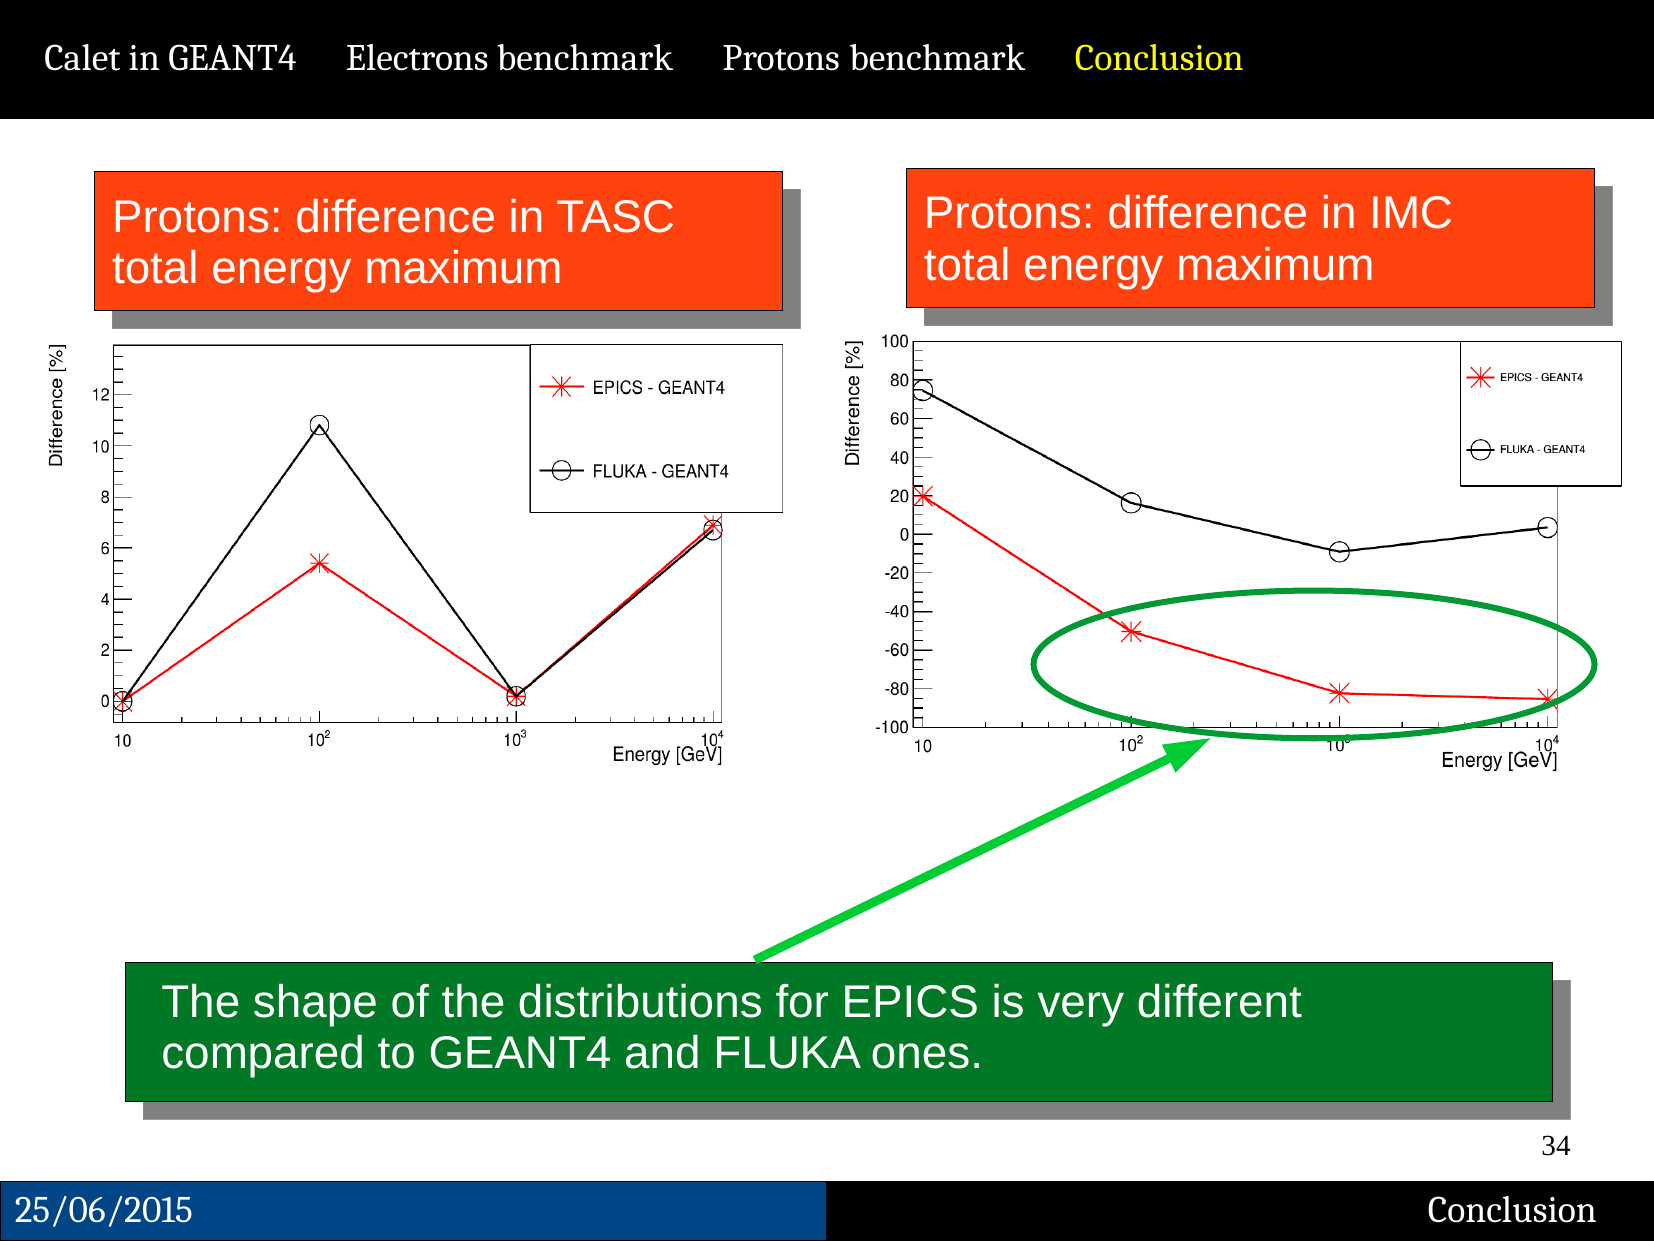

Calet in GEANT4 Electrons benchmark Protons benchmark Conclusion
Protons: difference in IMC total energy maximum
Protons: difference in TASC total energy maximum
The shape of the distributions for EPICS is very different compared to GEANT4 and FLUKA ones.
34
25/06/2015
Conclusion